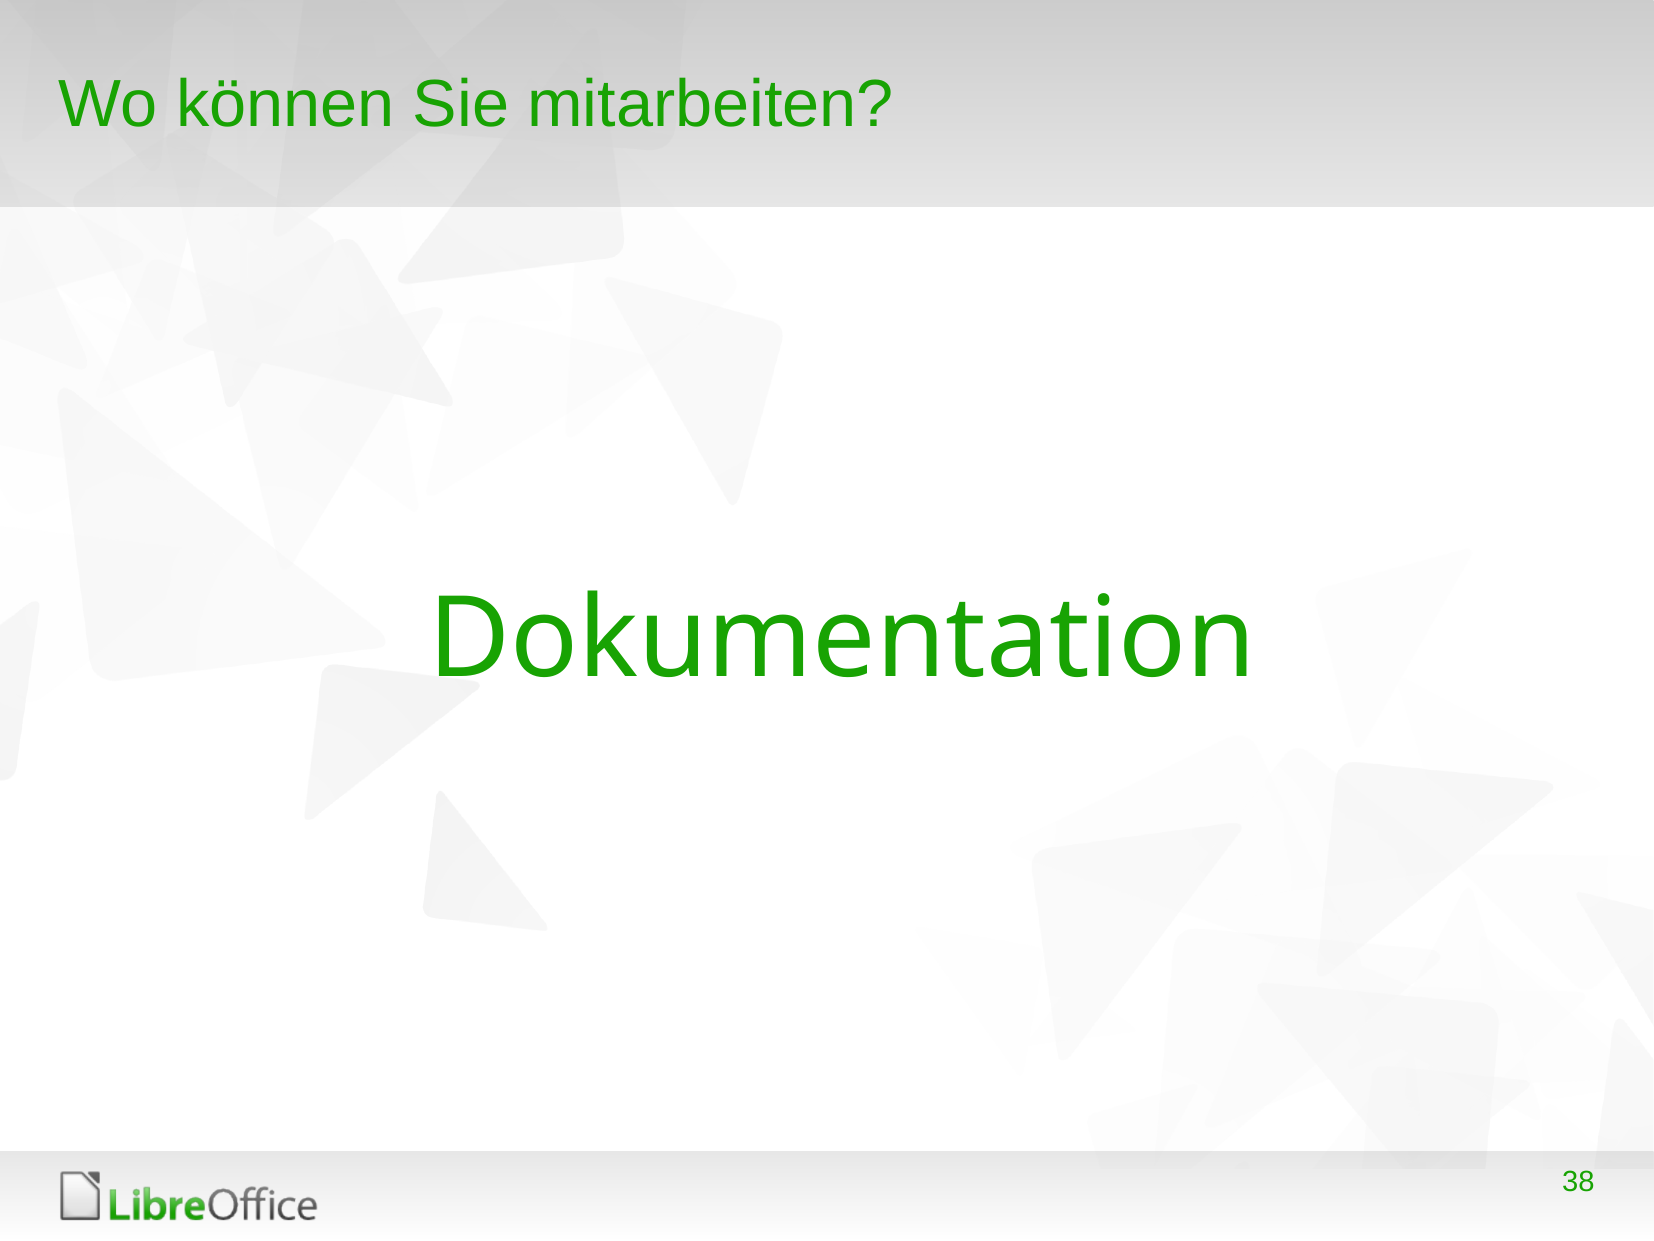

# Wo können Sie mitarbeiten?
Dokumentation
38